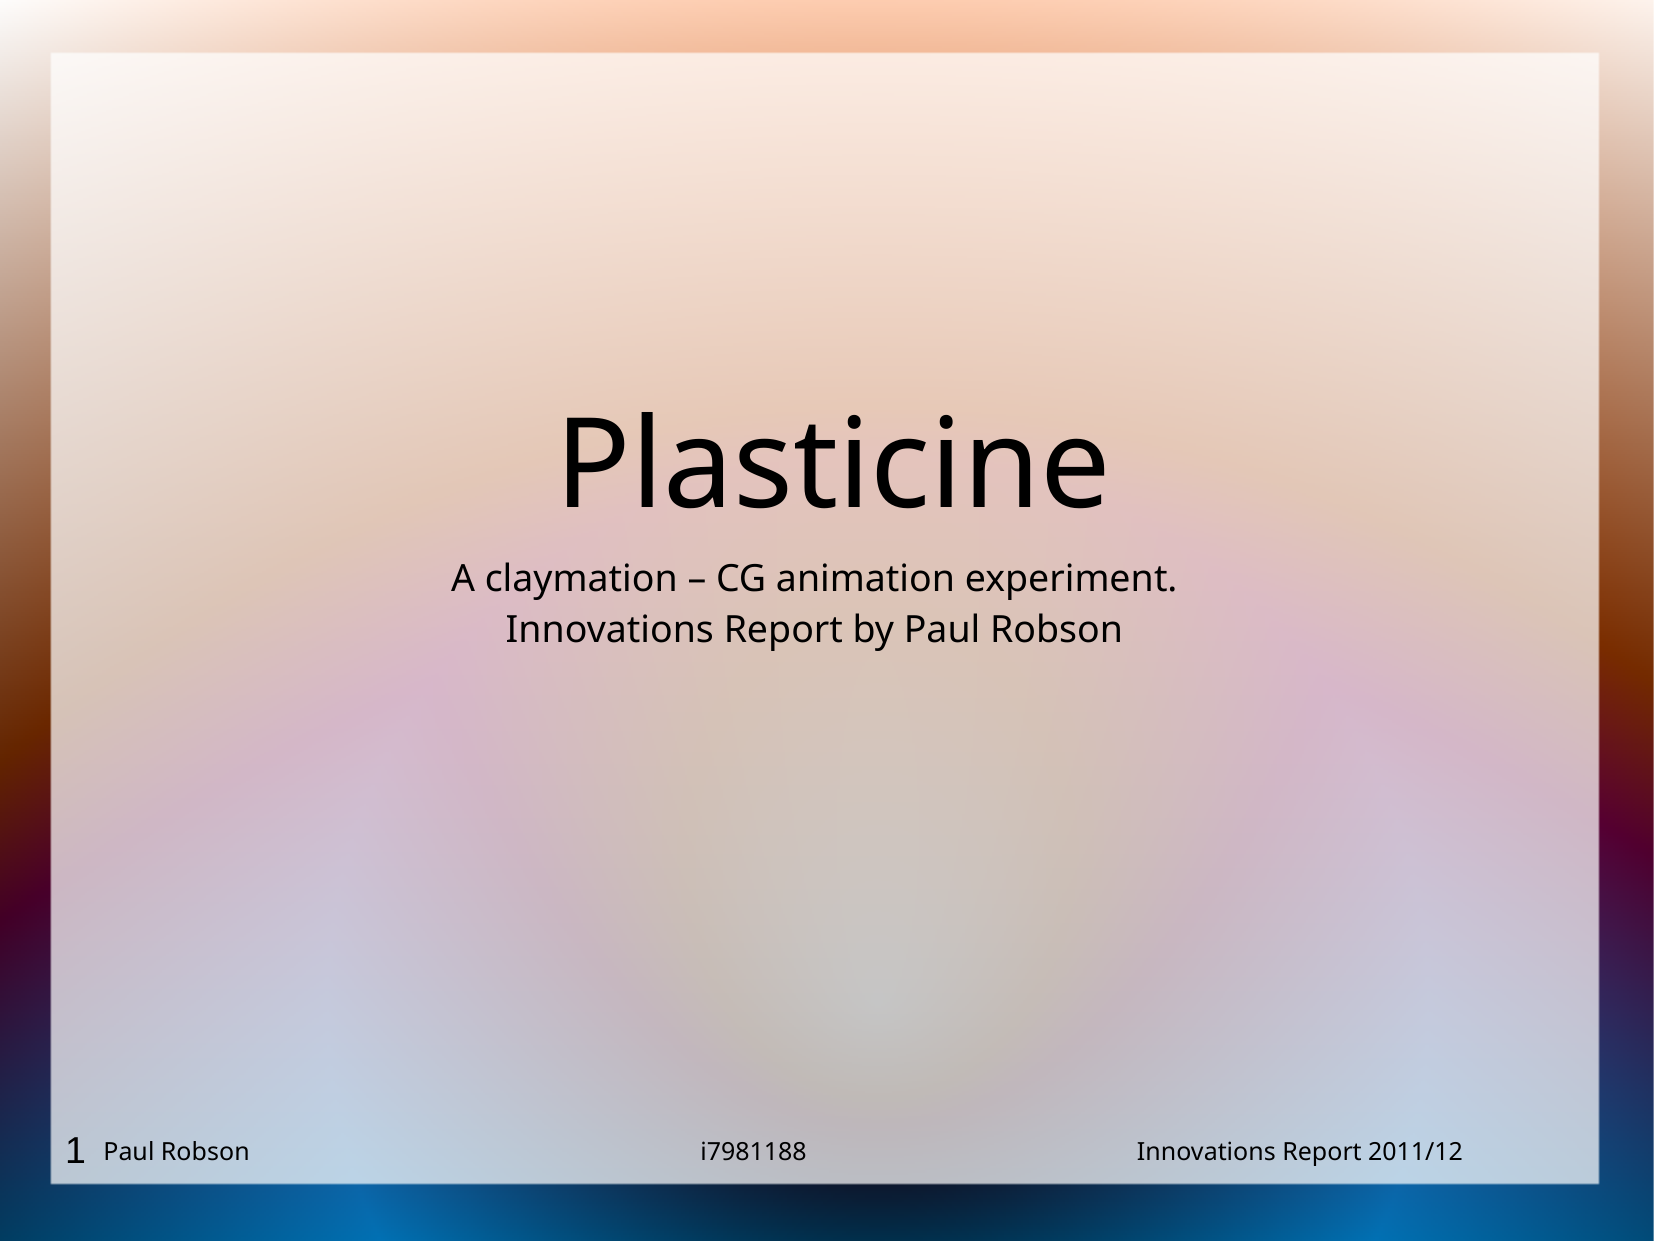

Plasticine
A claymation – CG animation experiment.
Innovations Report by Paul Robson
Paul Robson							 i7981188					Innovations Report 2011/12